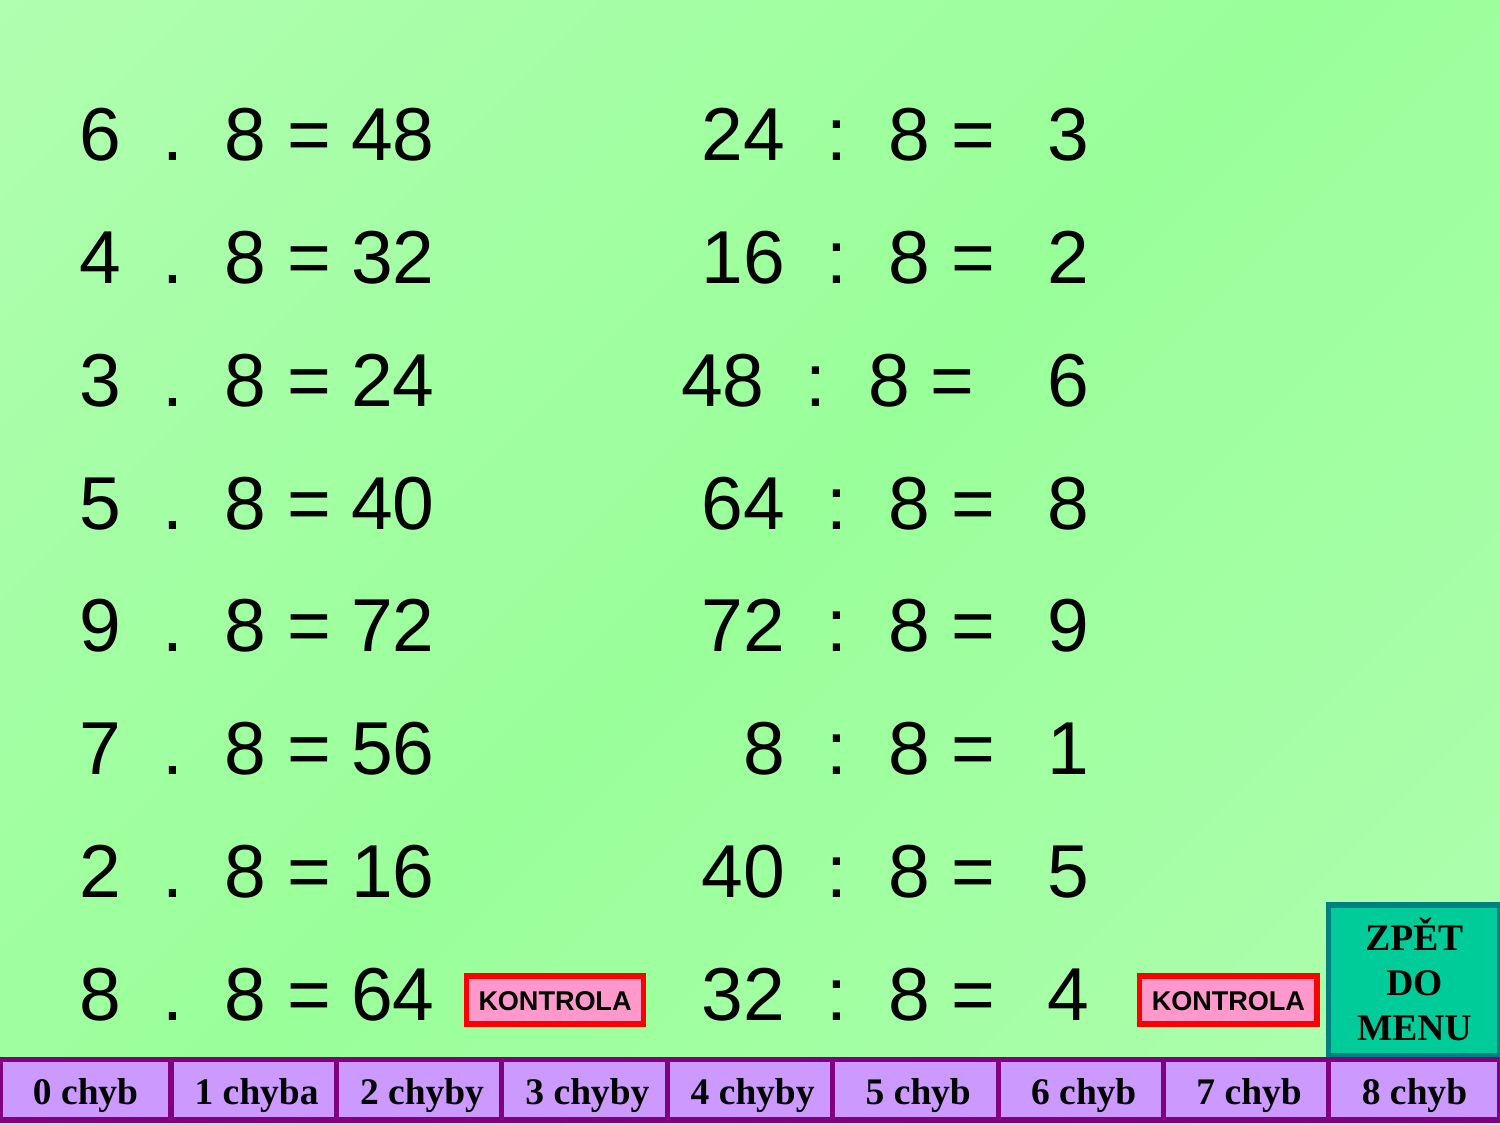

6 . 8 =
4 . 8 =
3 . 8 =
5 . 8 =
9 . 8 =
7 . 8 =
2 . 8 =
8 . 8 =
48
32
24
40
72
56
16
64
24 : 8 =
16 : 8 =
48 : 8 =
64 : 8 =
72 : 8 =
8 : 8 =
40 : 8 =
32 : 8 =
3
2
6
8
9
1
5
4
ZPĚT DO MENU
KONTROLA
KONTROLA
0 chyb
1 chyba
2 chyby
3 chyby
4 chyby
5 chyb
6 chyb
7 chyb
8 chyb